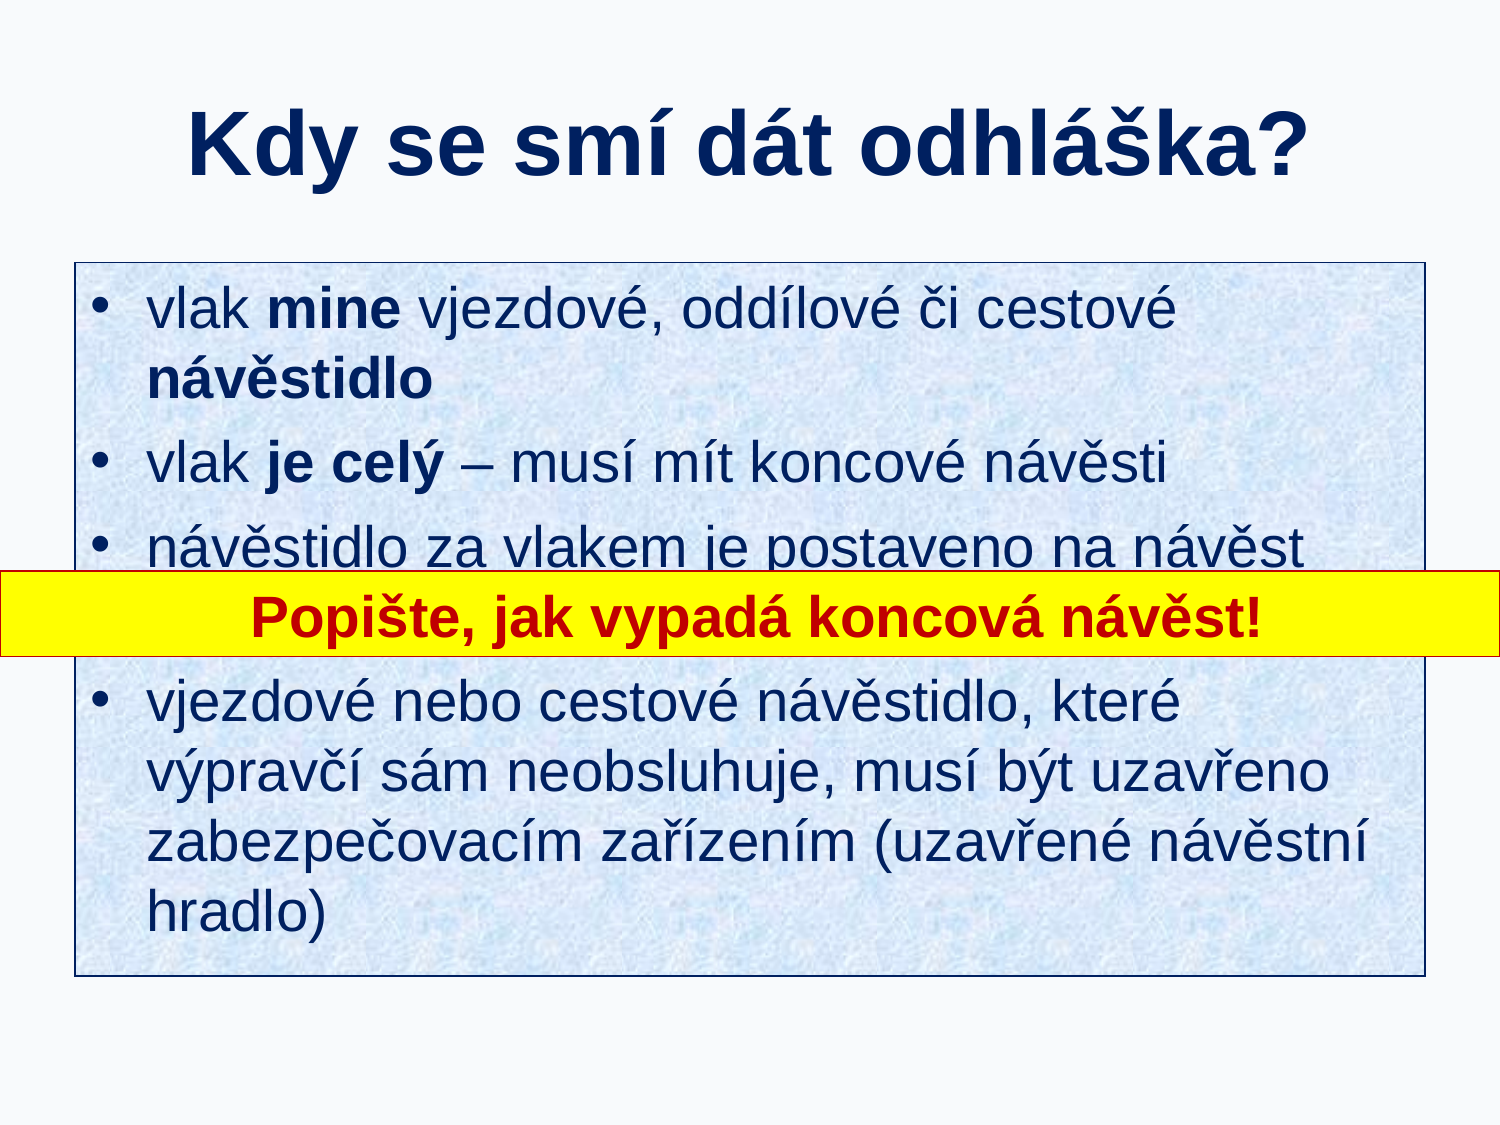

# Kdy se smí dát odhláška?
vlak mine vjezdové, oddílové či cestové návěstidlo
vlak je celý – musí mít koncové návěsti
návěstidlo za vlakem je postaveno na návěst STŮJ
vjezdové nebo cestové návěstidlo, které výpravčí sám neobsluhuje, musí být uzavřeno zabezpečovacím zařízením (uzavřené návěstní hradlo)
 Popište, jak vypadá koncová návěst!